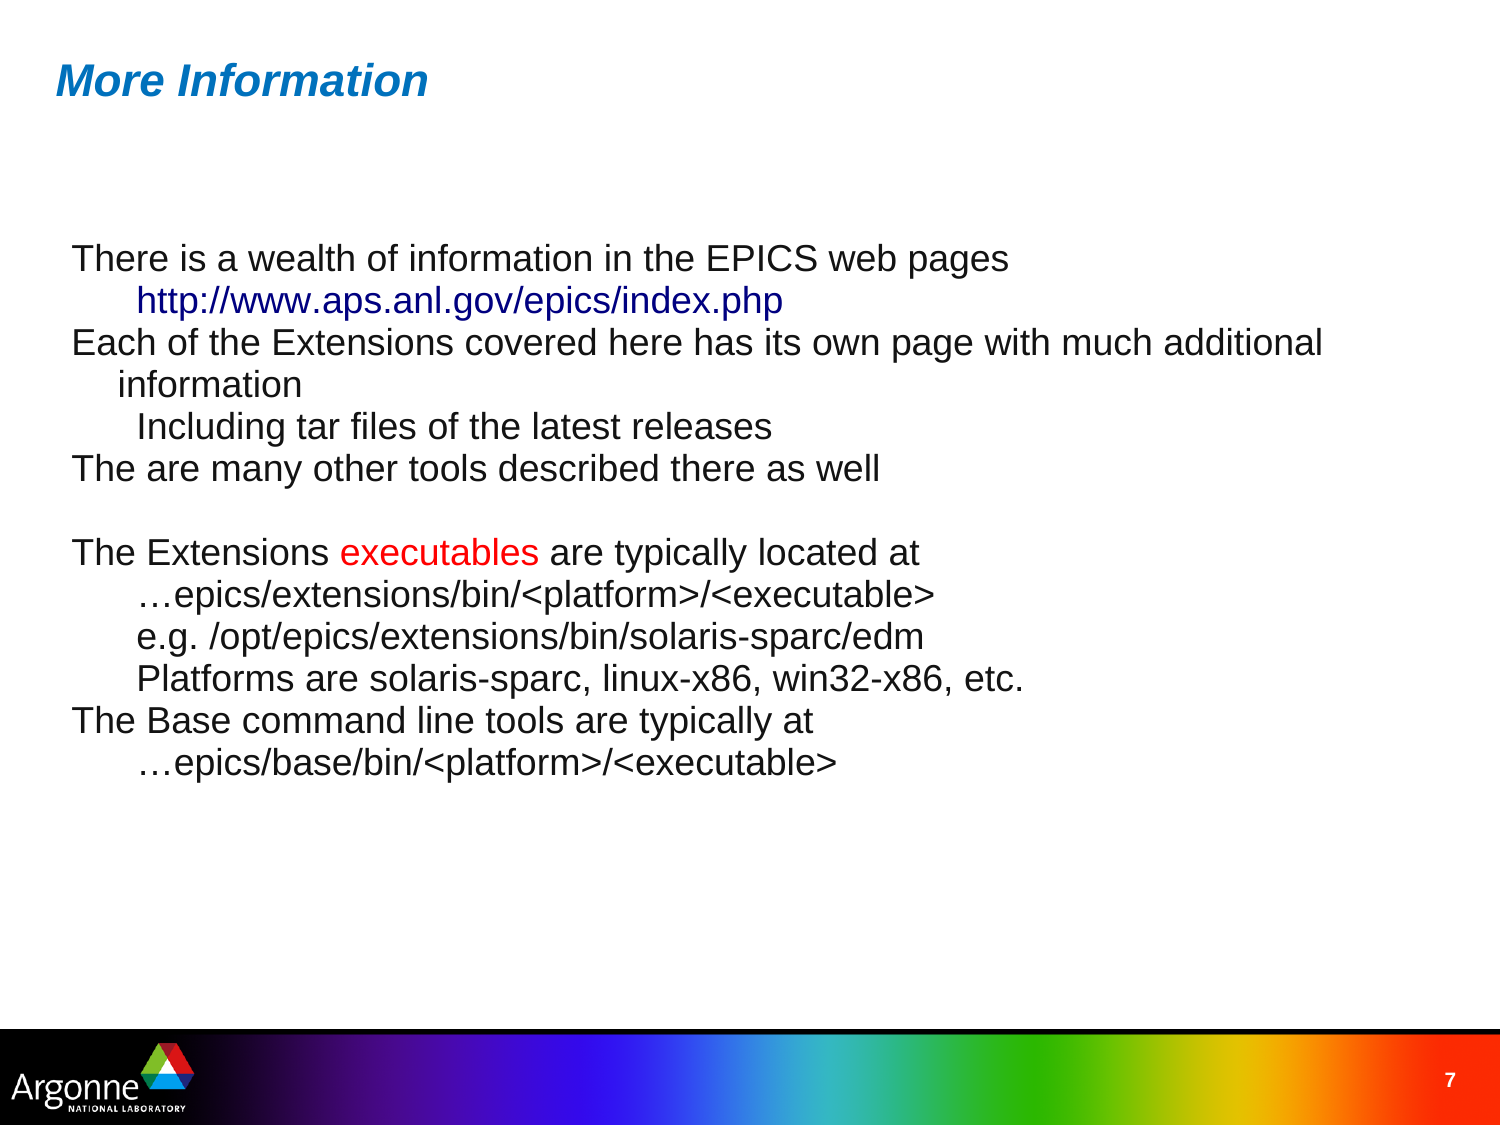

# More Information
There is a wealth of information in the EPICS web pages
http://www.aps.anl.gov/epics/index.php
Each of the Extensions covered here has its own page with much additional information
Including tar files of the latest releases
The are many other tools described there as well
The Extensions executables are typically located at
…epics/extensions/bin/<platform>/<executable>
e.g. /opt/epics/extensions/bin/solaris-sparc/edm
Platforms are solaris-sparc, linux-x86, win32-x86, etc.
The Base command line tools are typically at
…epics/base/bin/<platform>/<executable>
7